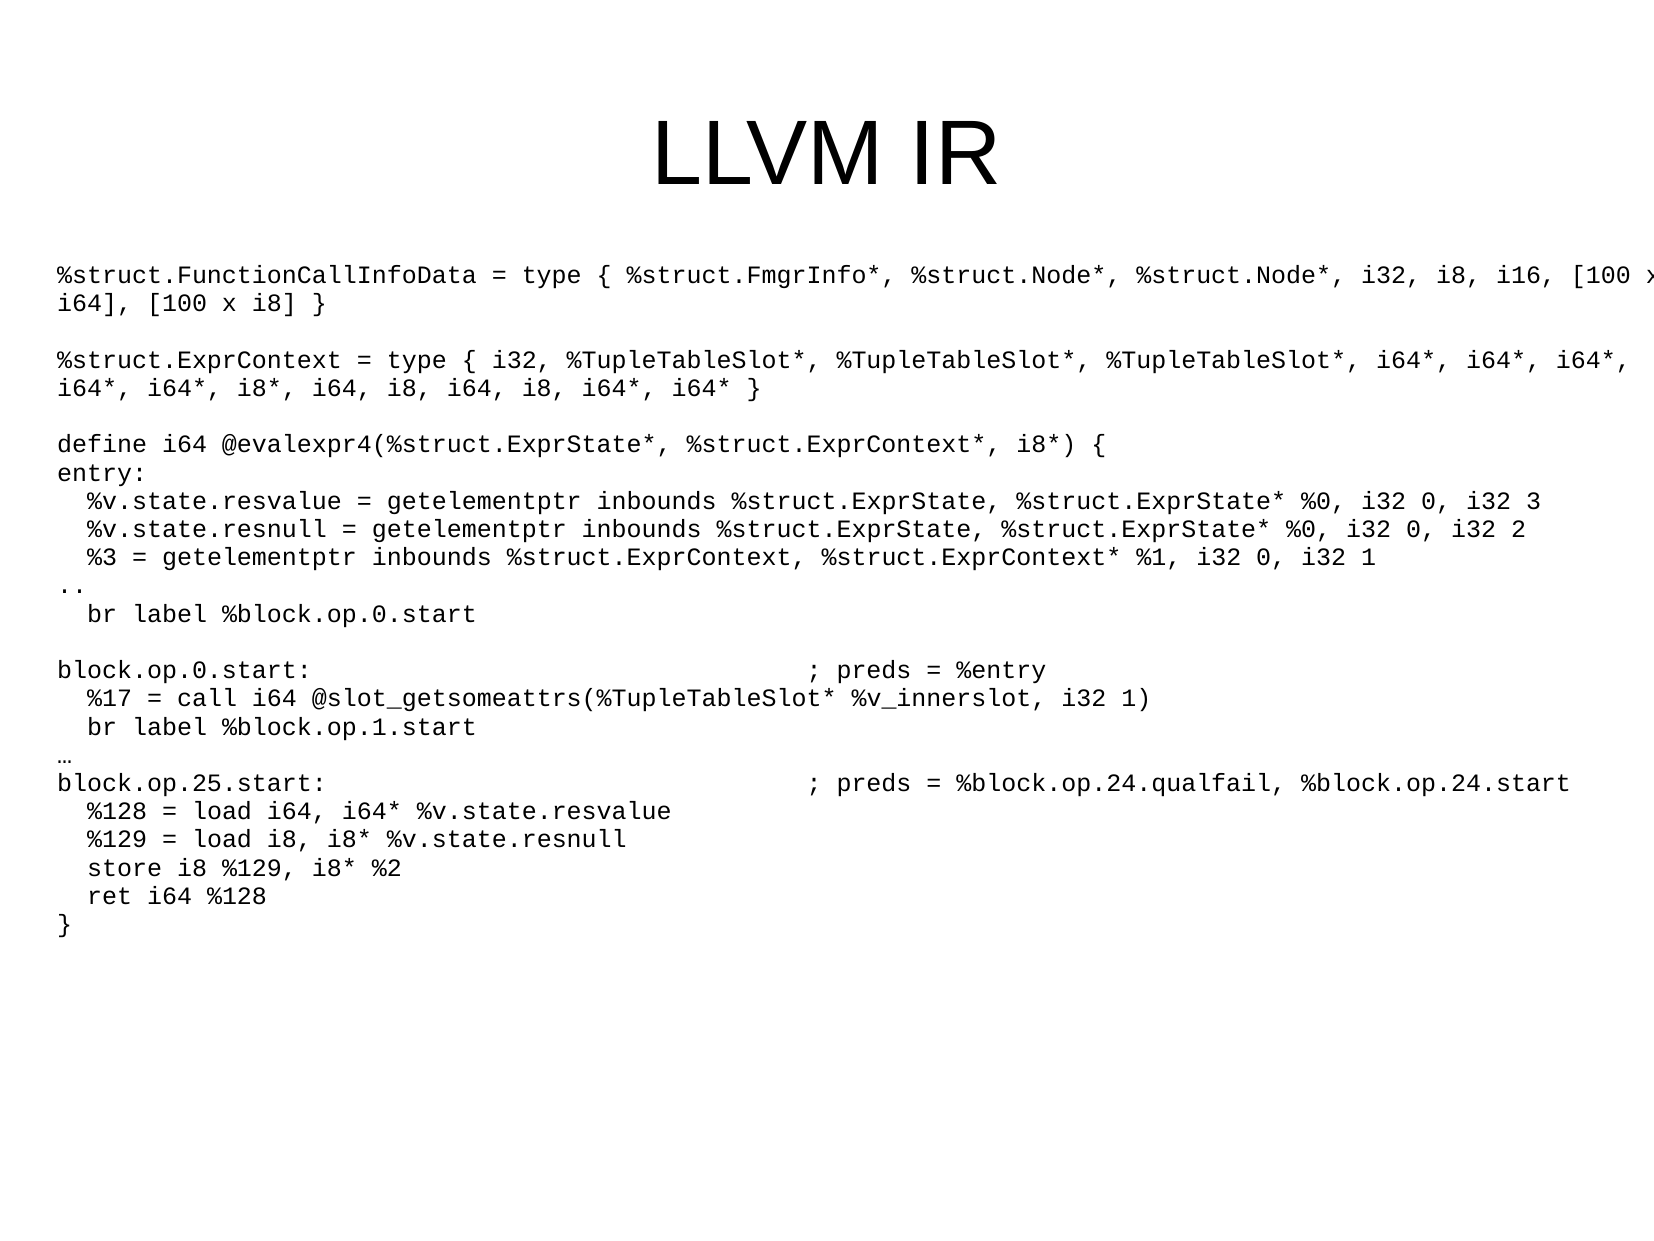

# LLVM IR
%struct.FunctionCallInfoData = type { %struct.FmgrInfo*, %struct.Node*, %struct.Node*, i32, i8, i16, [100 x i64], [100 x i8] }
%struct.ExprContext = type { i32, %TupleTableSlot*, %TupleTableSlot*, %TupleTableSlot*, i64*, i64*, i64*, i64*, i64*, i8*, i64, i8, i64, i8, i64*, i64* }
define i64 @evalexpr4(%struct.ExprState*, %struct.ExprContext*, i8*) {
entry:
 %v.state.resvalue = getelementptr inbounds %struct.ExprState, %struct.ExprState* %0, i32 0, i32 3
 %v.state.resnull = getelementptr inbounds %struct.ExprState, %struct.ExprState* %0, i32 0, i32 2
 %3 = getelementptr inbounds %struct.ExprContext, %struct.ExprContext* %1, i32 0, i32 1
..
 br label %block.op.0.start
block.op.0.start: ; preds = %entry
 %17 = call i64 @slot_getsomeattrs(%TupleTableSlot* %v_innerslot, i32 1)
 br label %block.op.1.start
…
block.op.25.start: ; preds = %block.op.24.qualfail, %block.op.24.start
 %128 = load i64, i64* %v.state.resvalue
 %129 = load i8, i8* %v.state.resnull
 store i8 %129, i8* %2
 ret i64 %128
}